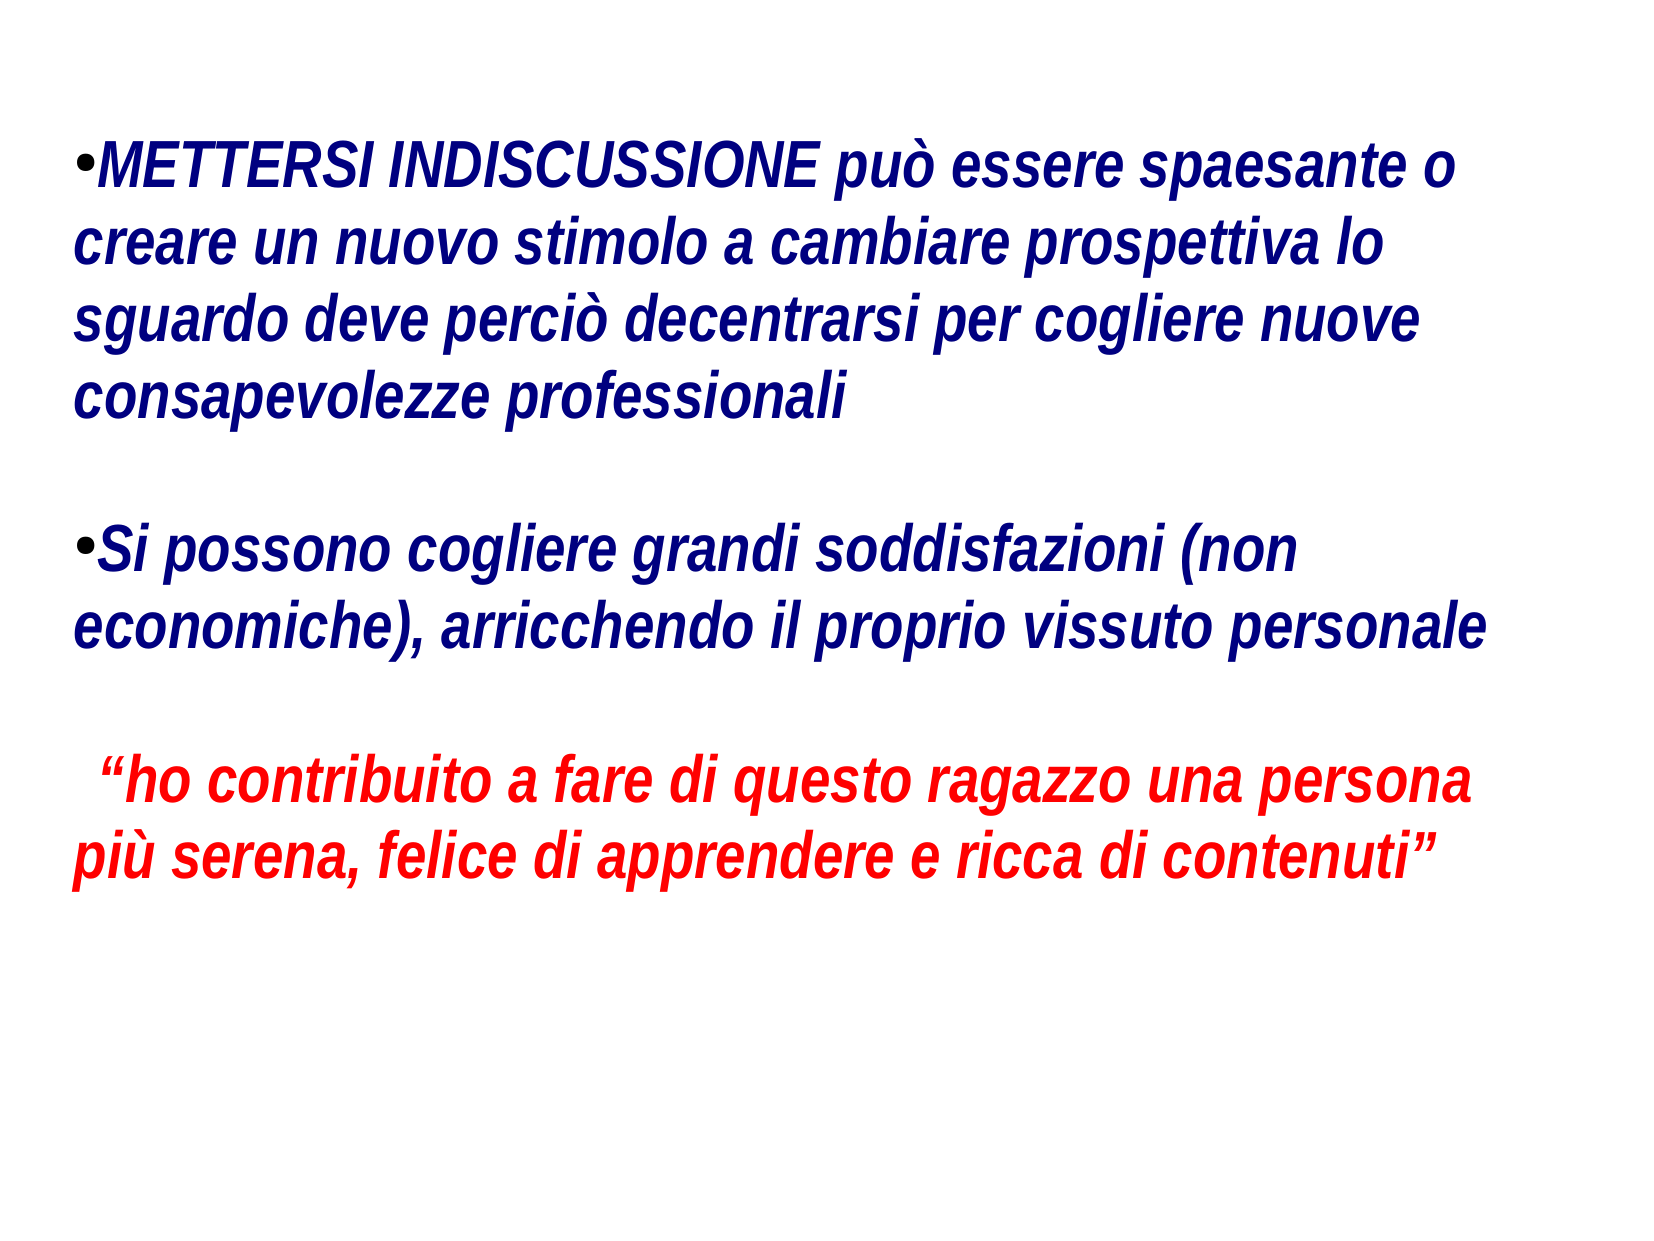

METTERSI INDISCUSSIONE può essere spaesante o creare un nuovo stimolo a cambiare prospettiva lo sguardo deve perciò decentrarsi per cogliere nuove consapevolezze professionali
Si possono cogliere grandi soddisfazioni (non economiche), arricchendo il proprio vissuto personale
“ho contribuito a fare di questo ragazzo una persona più serena, felice di apprendere e ricca di contenuti”